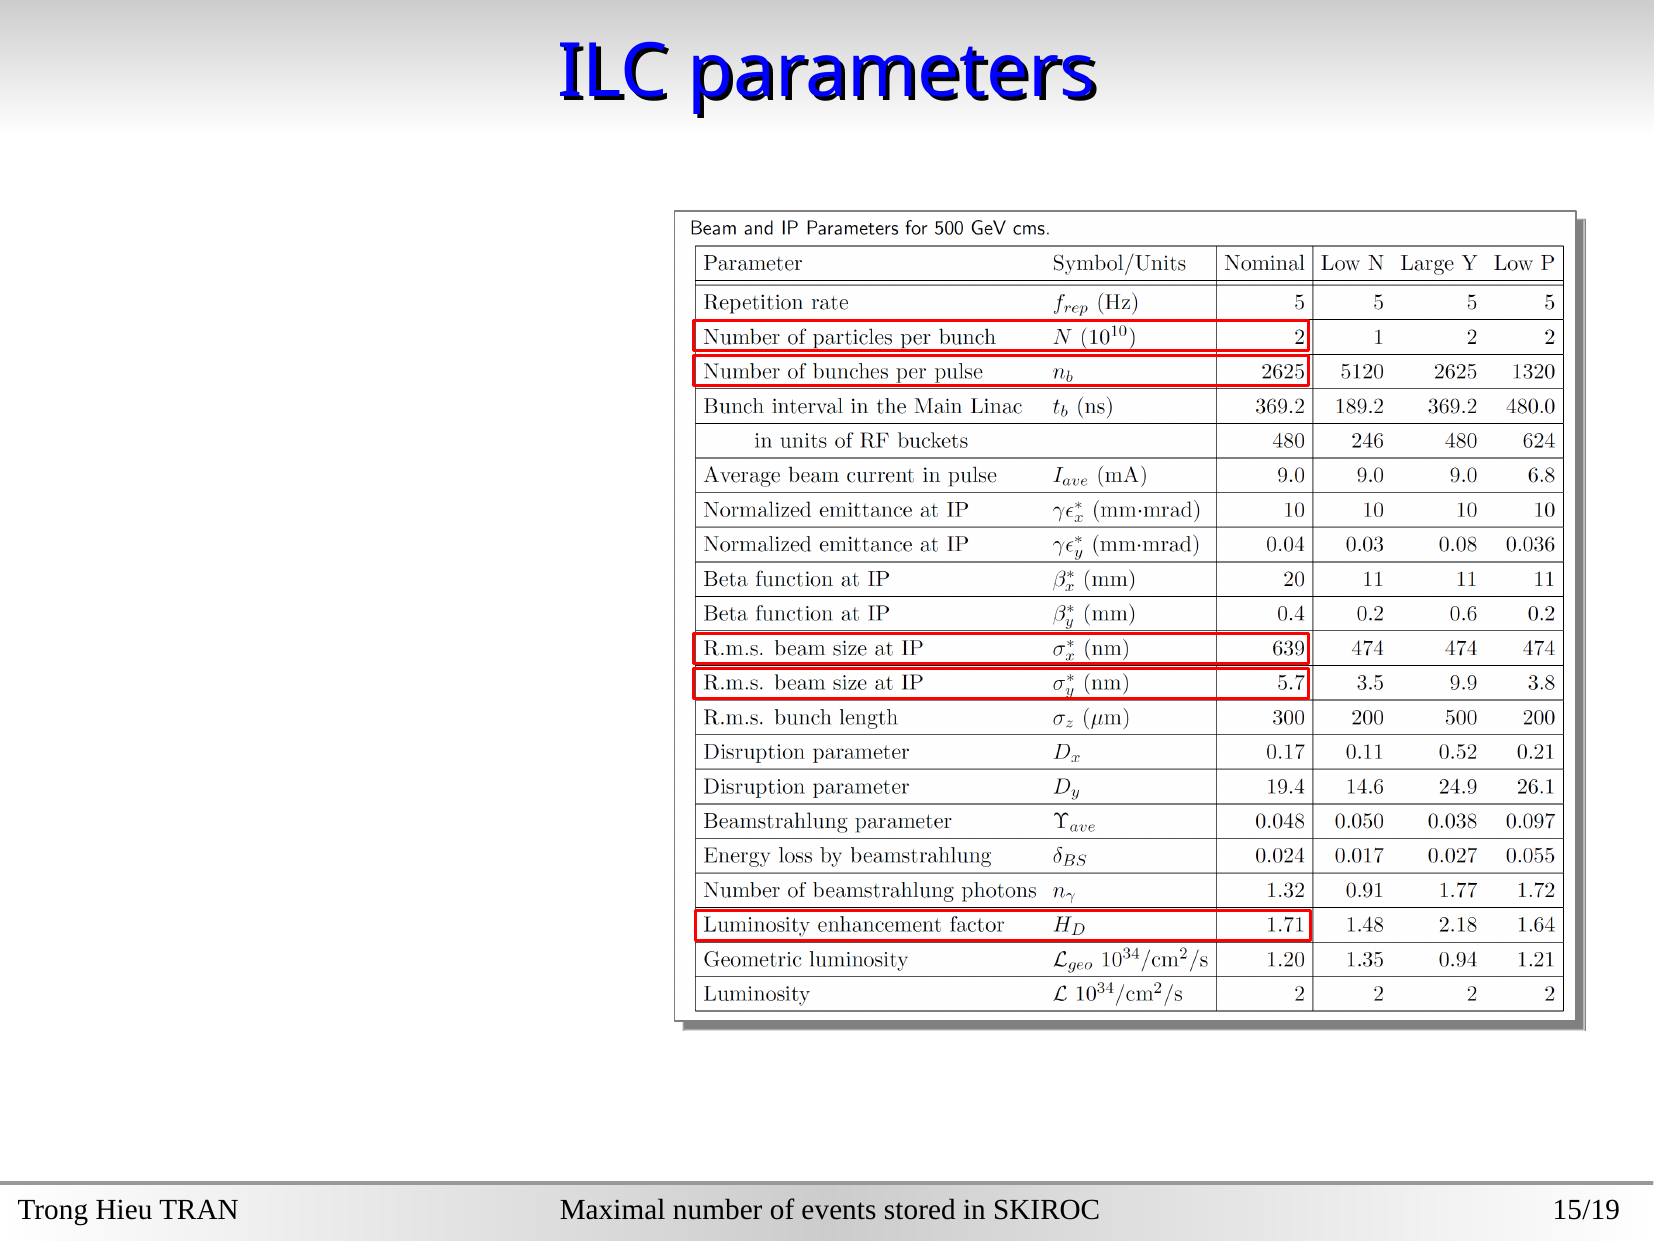

# ILC parameters
Trong Hieu TRAN
Maximal number of events stored in SKIROC
15